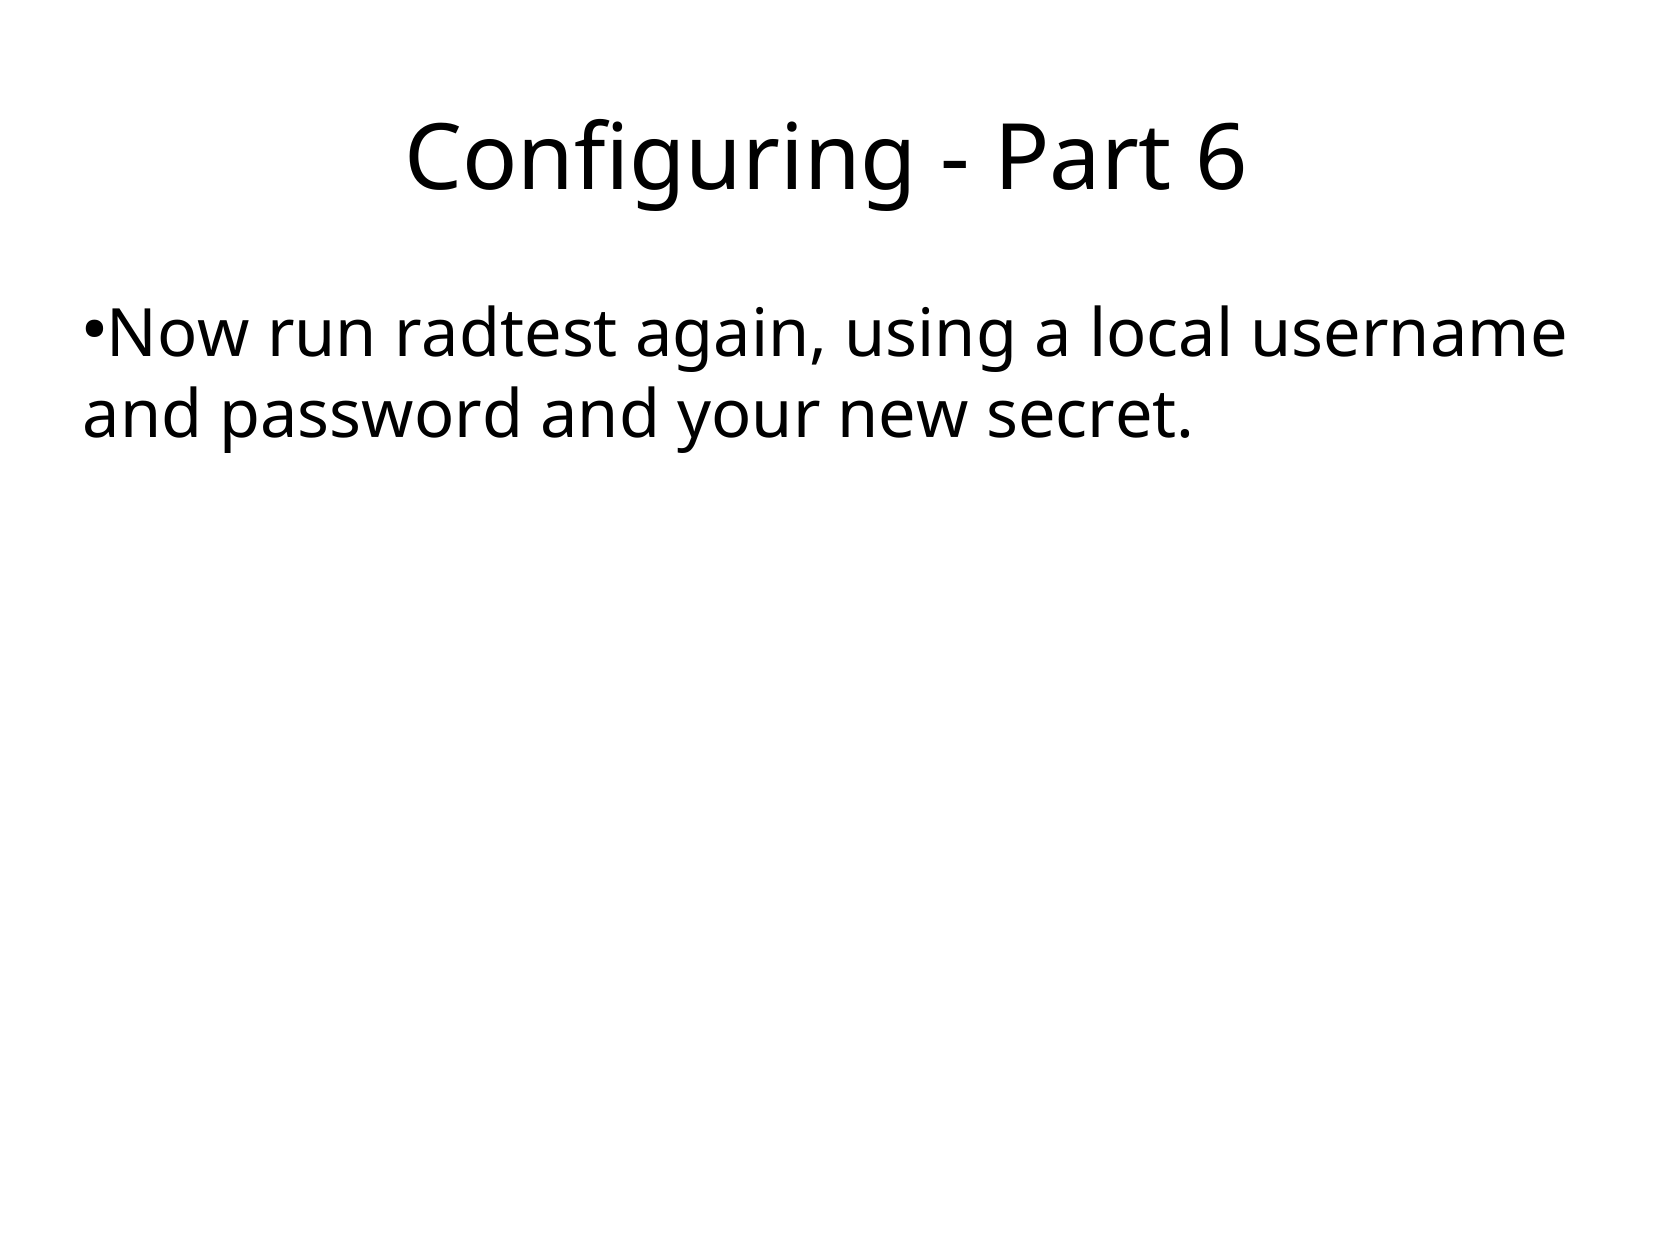

# Configuring - Part 6
Now run radtest again, using a local username and password and your new secret.